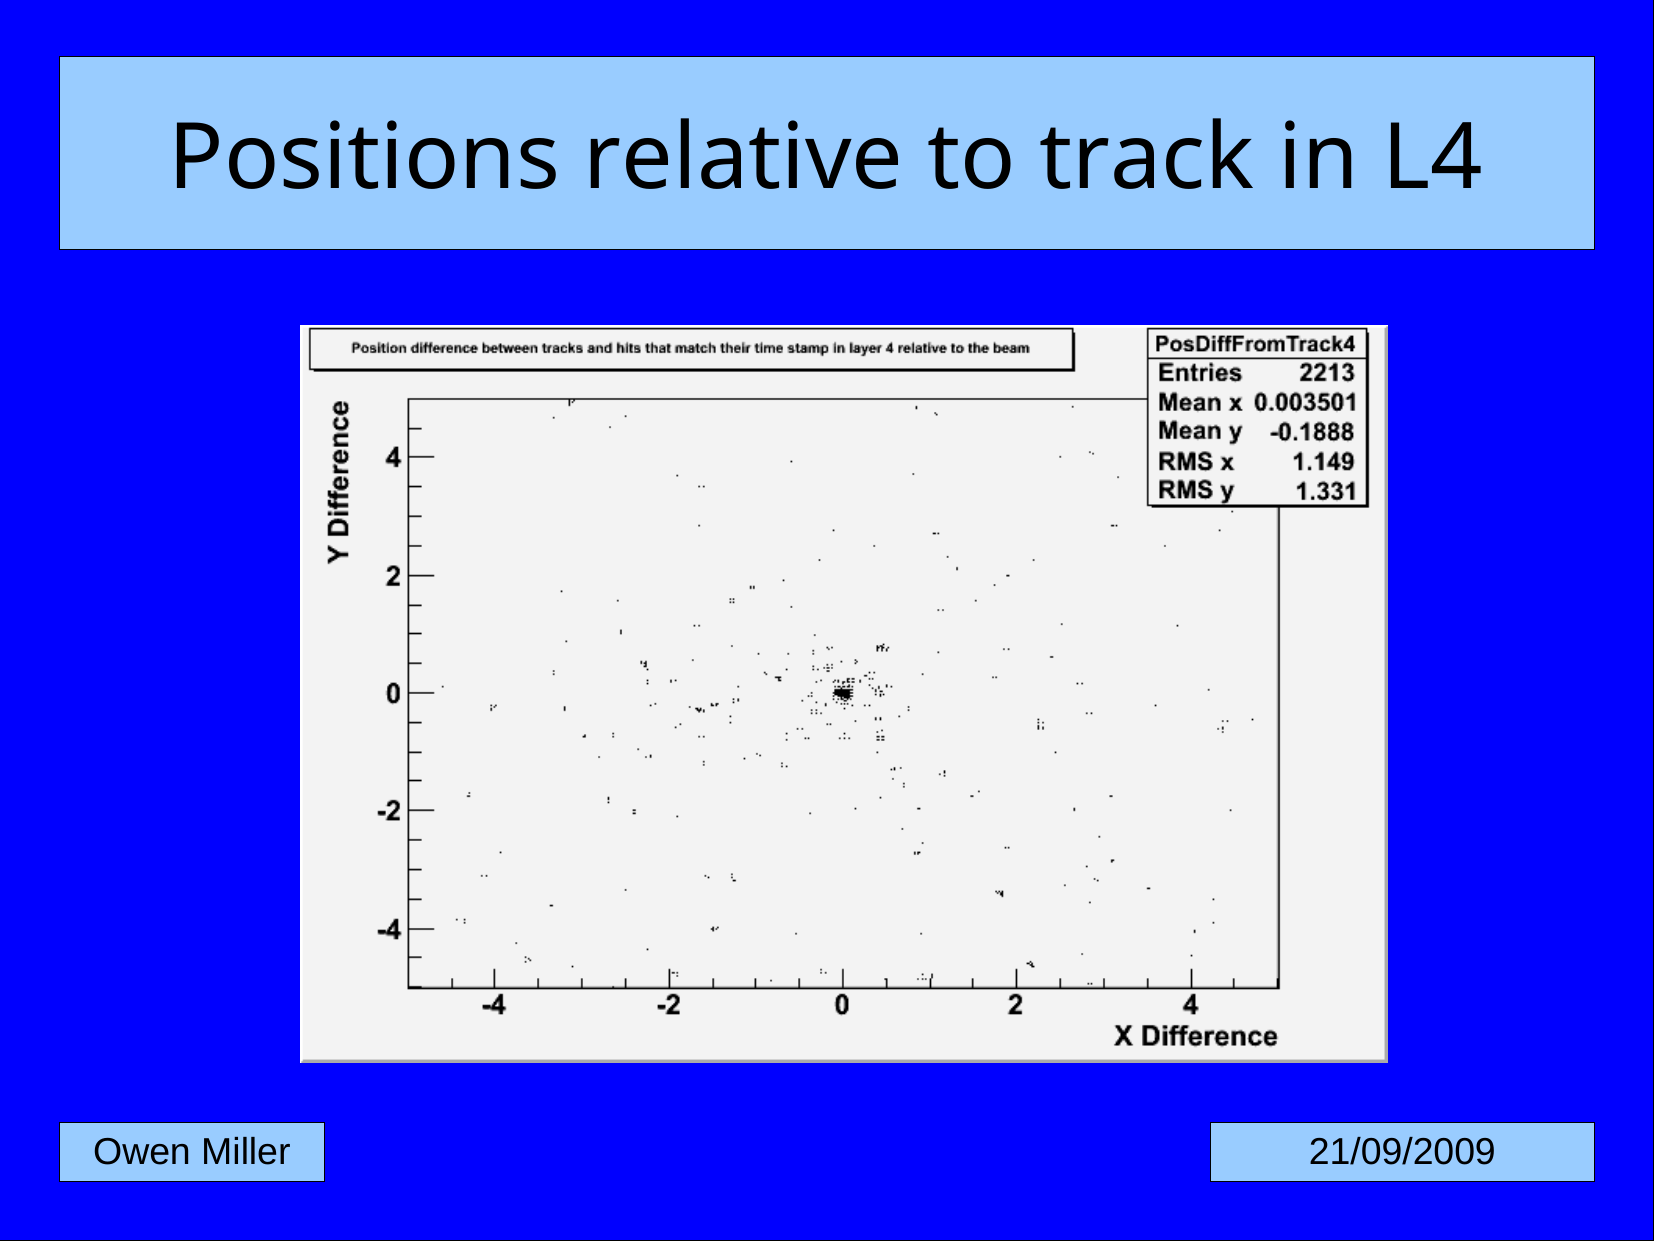

# Positions relative to track in L4
Owen Miller
21/09/2009